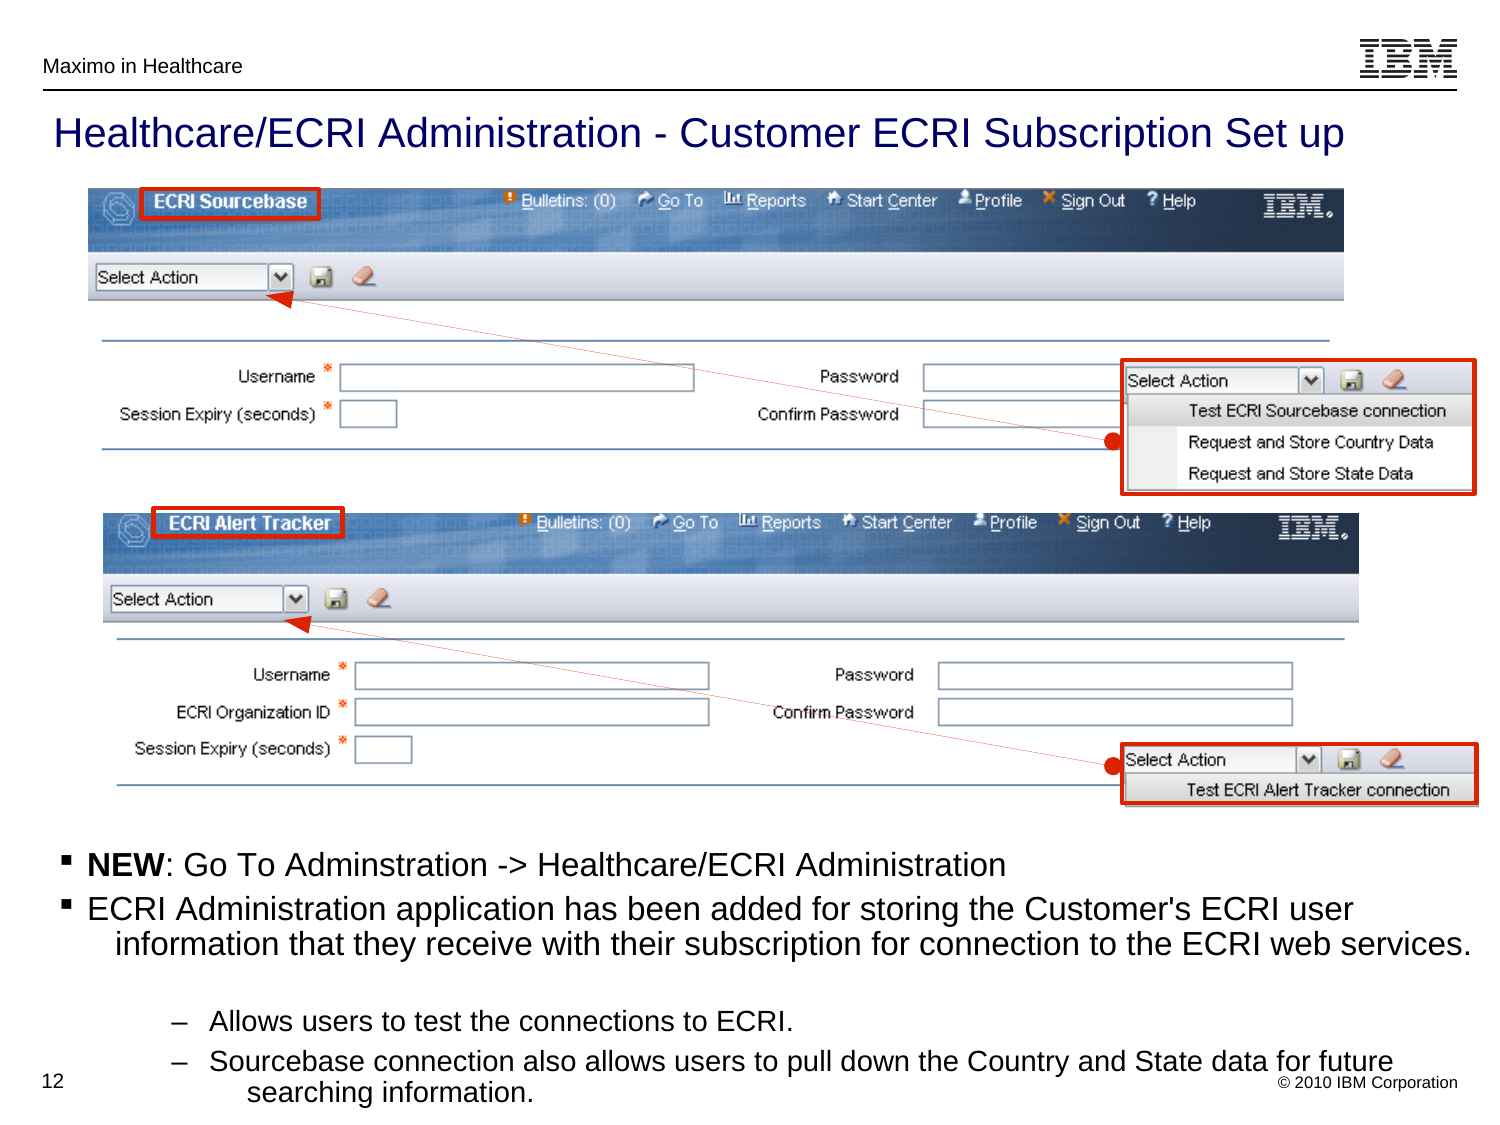

# Healthcare/ECRI Administration - Customer ECRI Subscription Set up
NEW: Go To Adminstration -> Healthcare/ECRI Administration
ECRI Administration application has been added for storing the Customer's ECRI user information that they receive with their subscription for connection to the ECRI web services.
Allows users to test the connections to ECRI.
Sourcebase connection also allows users to pull down the Country and State data for future searching information.